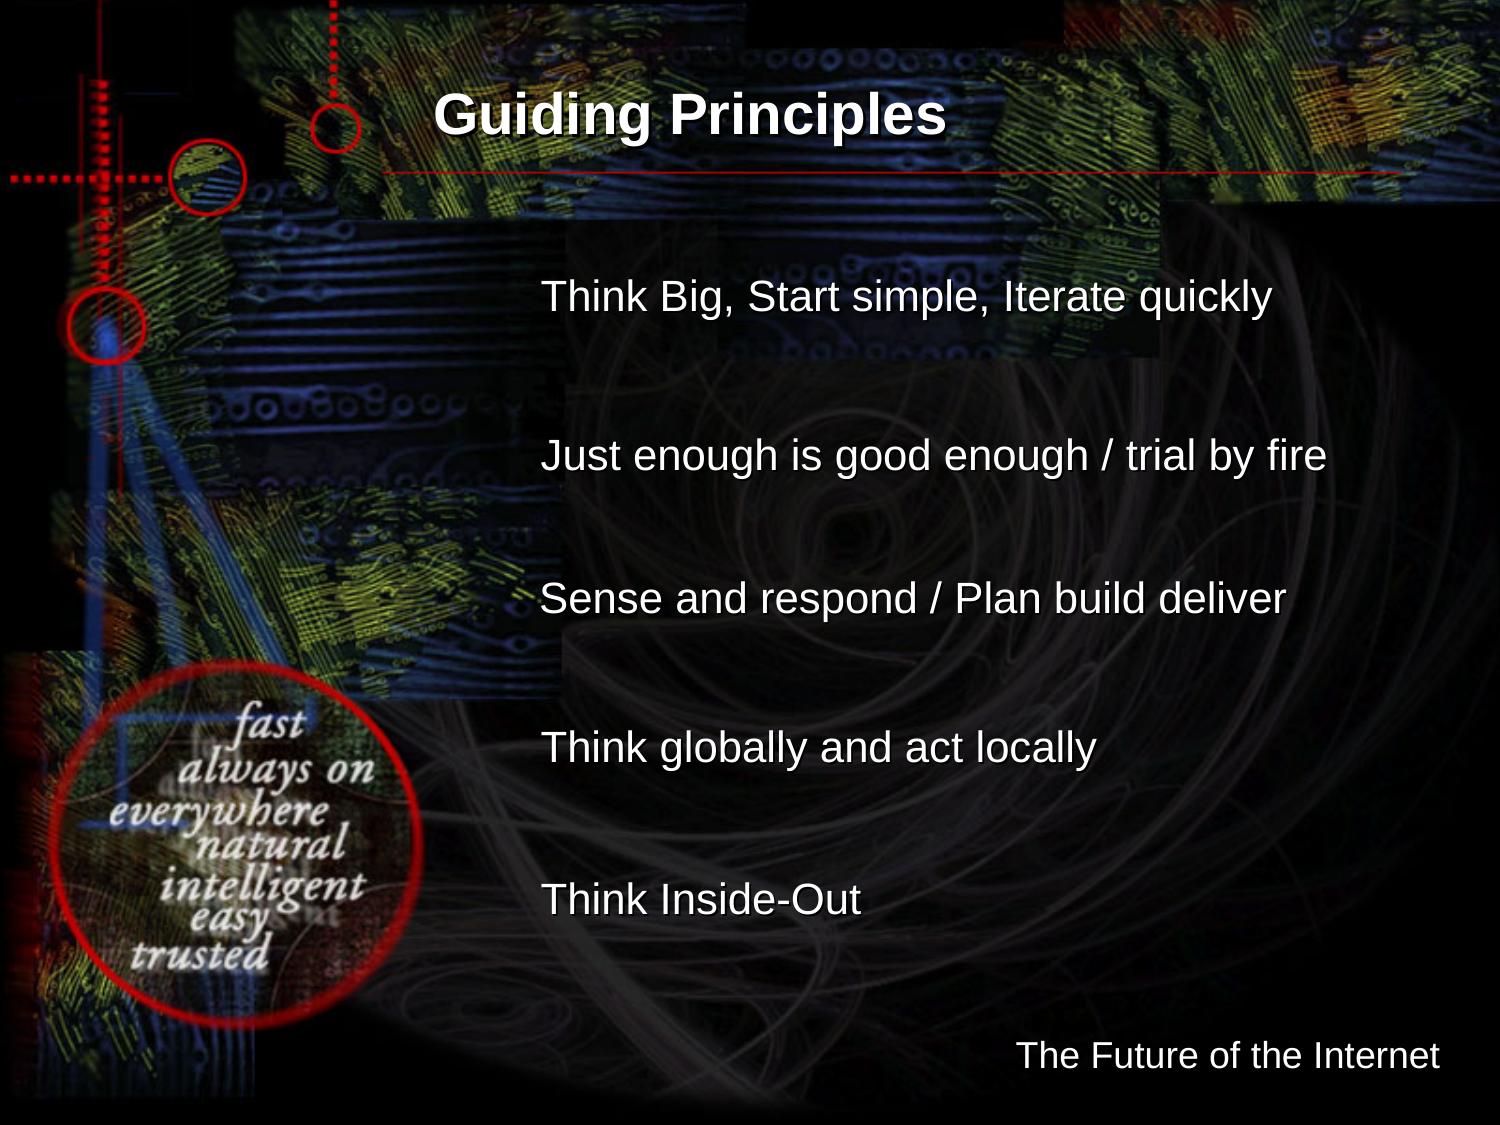

# Guiding Principles
Think Big, Start simple, Iterate quickly
Just enough is good enough / trial by fire
Sense and respond / Plan build deliver
Think globally and act locally
Think Inside-Out
The Future of the Internet